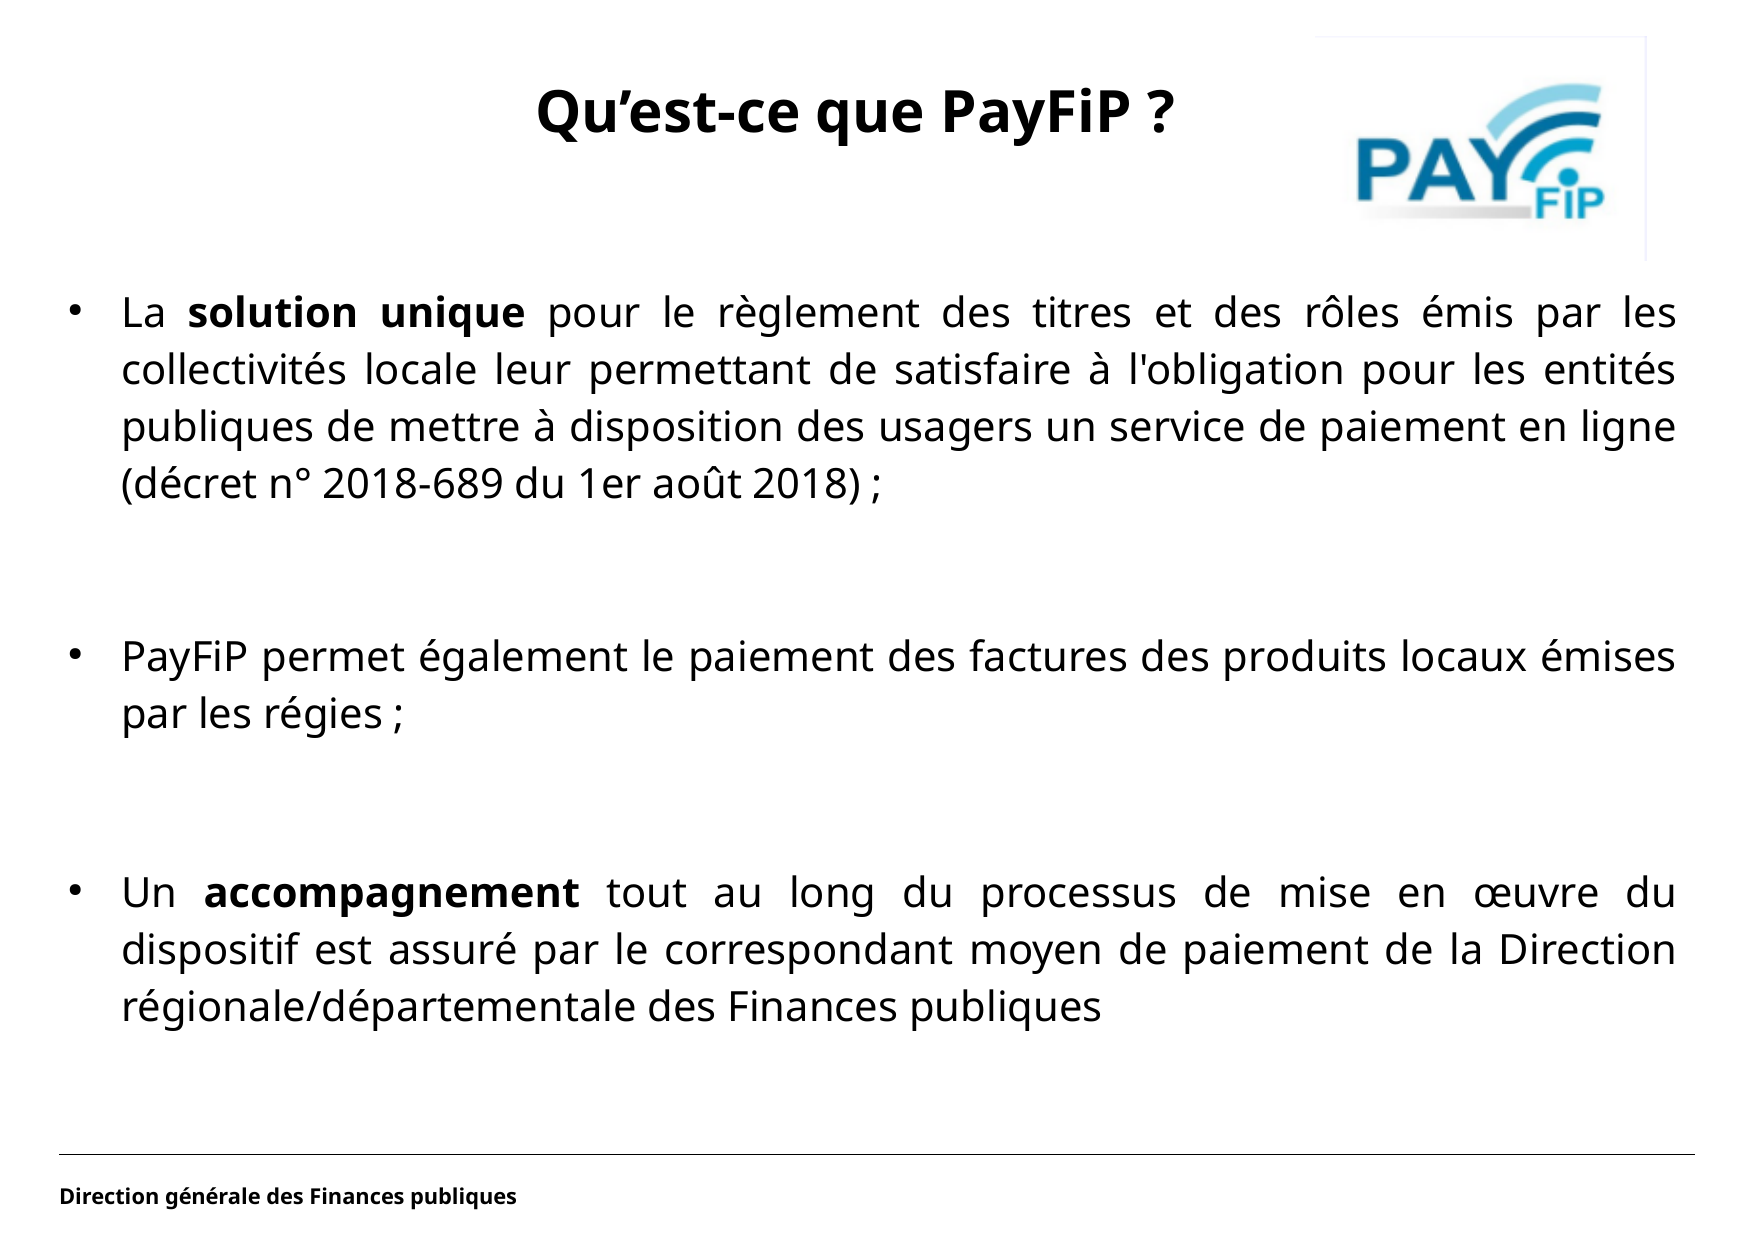

# Qu’est-ce que PayFiP ?
La solution unique pour le règlement des titres et des rôles émis par les collectivités locale leur permettant de satisfaire à l'obligation pour les entités publiques de mettre à disposition des usagers un service de paiement en ligne (décret n° 2018-689 du 1er août 2018) ;
PayFiP permet également le paiement des factures des produits locaux émises par les régies ;
Un accompagnement tout au long du processus de mise en œuvre du dispositif est assuré par le correspondant moyen de paiement de la Direction régionale/départementale des Finances publiques